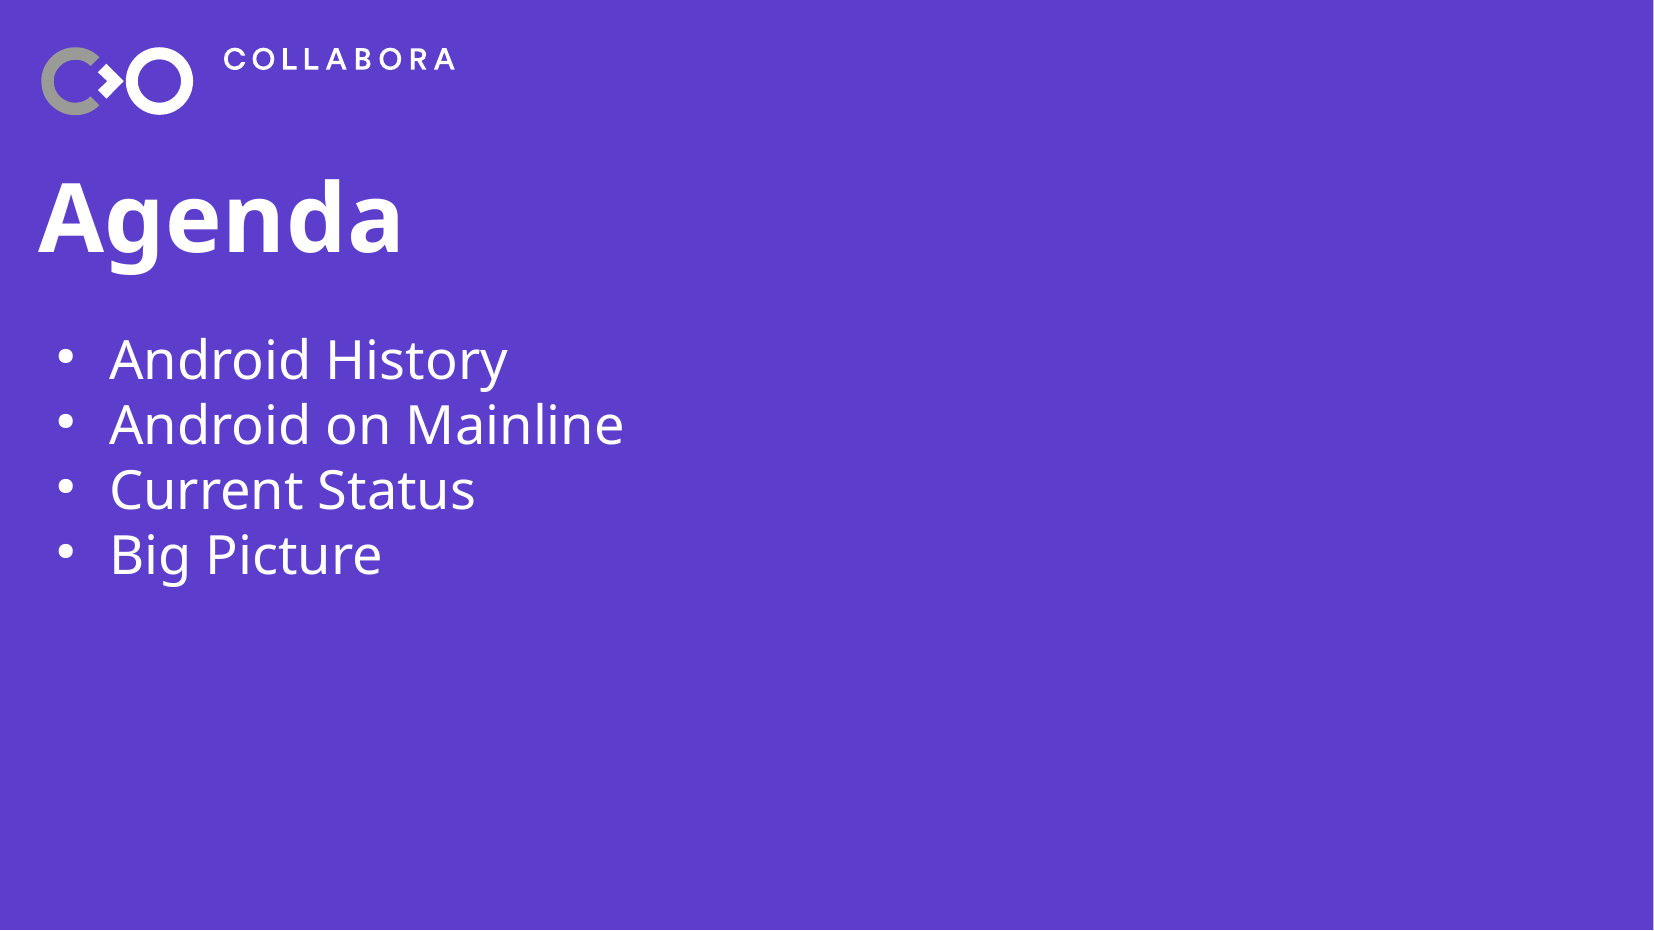

Agenda
# Android History
Android on Mainline
Current Status
Big Picture